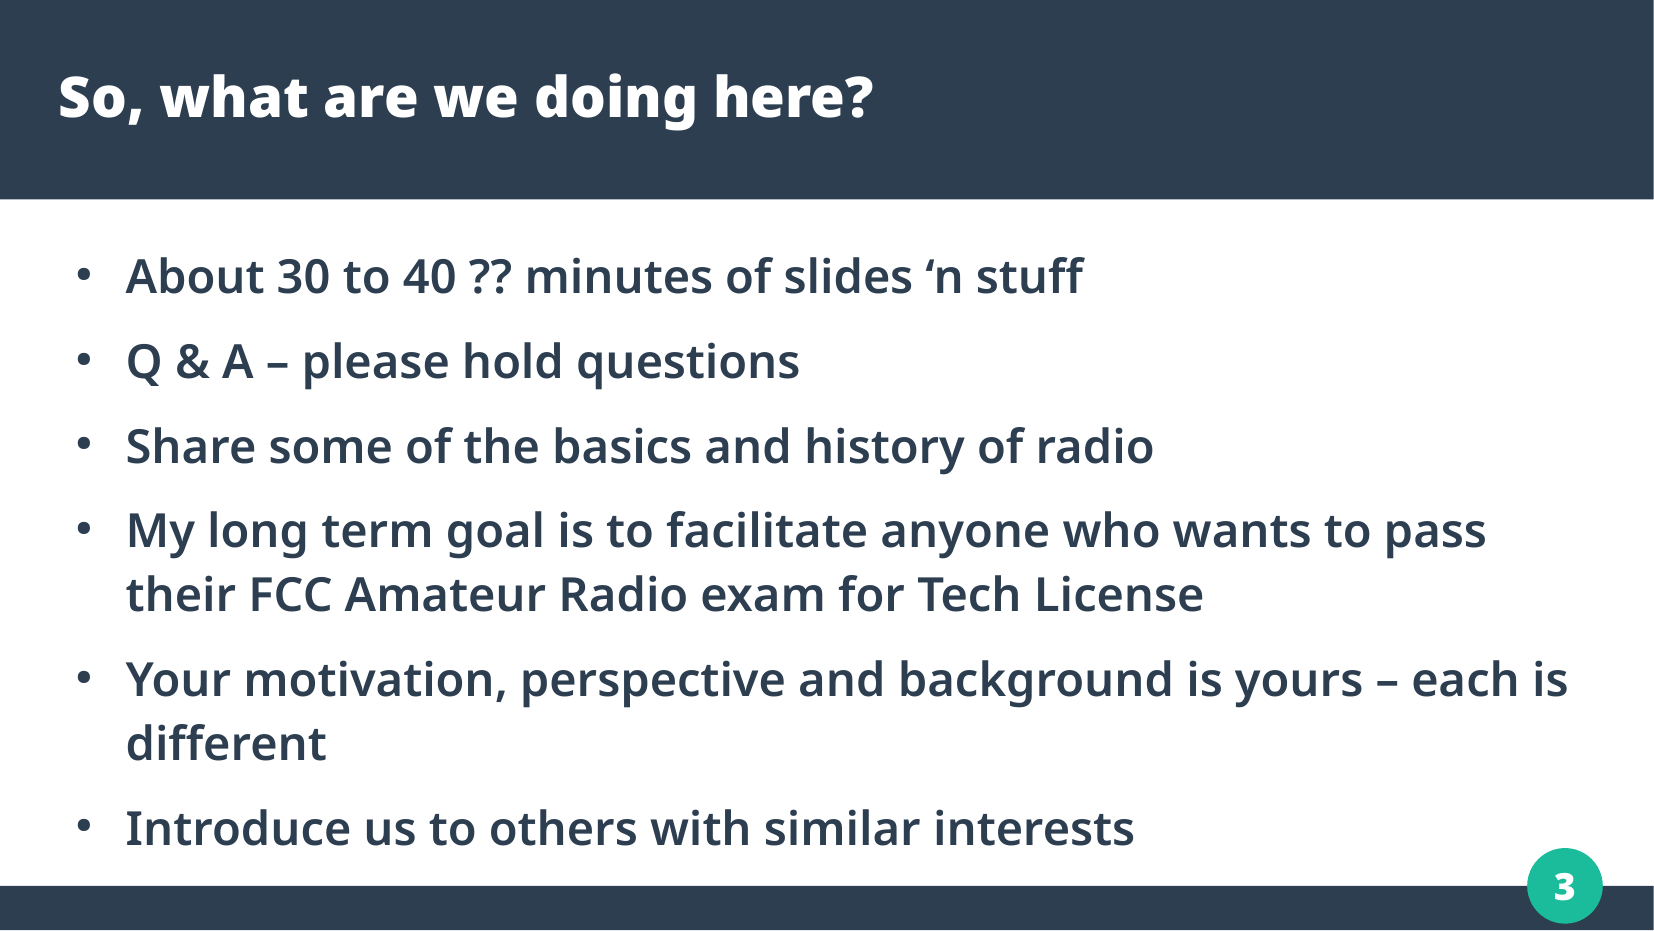

# So, what are we doing here?
About 30 to 40 ?? minutes of slides ‘n stuff
Q & A – please hold questions
Share some of the basics and history of radio
My long term goal is to facilitate anyone who wants to pass their FCC Amateur Radio exam for Tech License
Your motivation, perspective and background is yours – each is different
Introduce us to others with similar interests